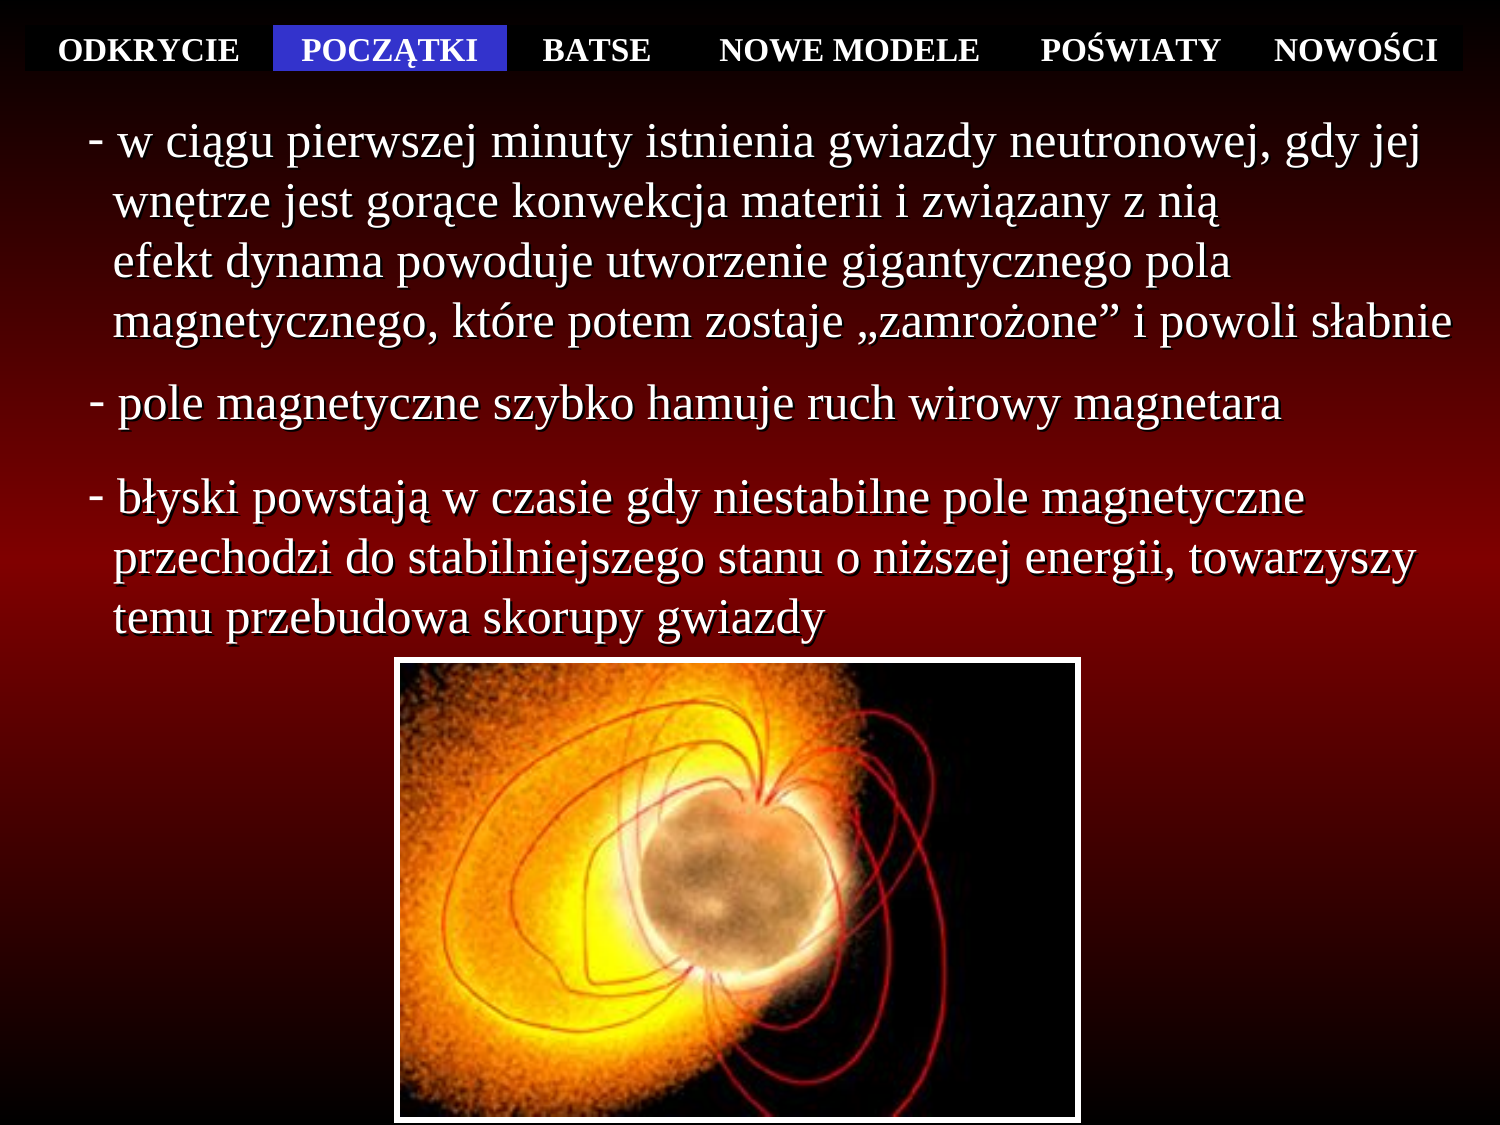

| ODKRYCIE | POCZĄTKI | BATSE | NOWE MODELE | POŚWIATY | NOWOŚCI |
| --- | --- | --- | --- | --- | --- |
 w ciągu pierwszej minuty istnienia gwiazdy neutronowej, gdy jej
 wnętrze jest gorące konwekcja materii i związany z nią
 efekt dynama powoduje utworzenie gigantycznego pola
 magnetycznego, które potem zostaje „zamrożone” i powoli słabnie
 pole magnetyczne szybko hamuje ruch wirowy magnetara
 błyski powstają w czasie gdy niestabilne pole magnetyczne
 przechodzi do stabilniejszego stanu o niższej energii, towarzyszy
 temu przebudowa skorupy gwiazdy